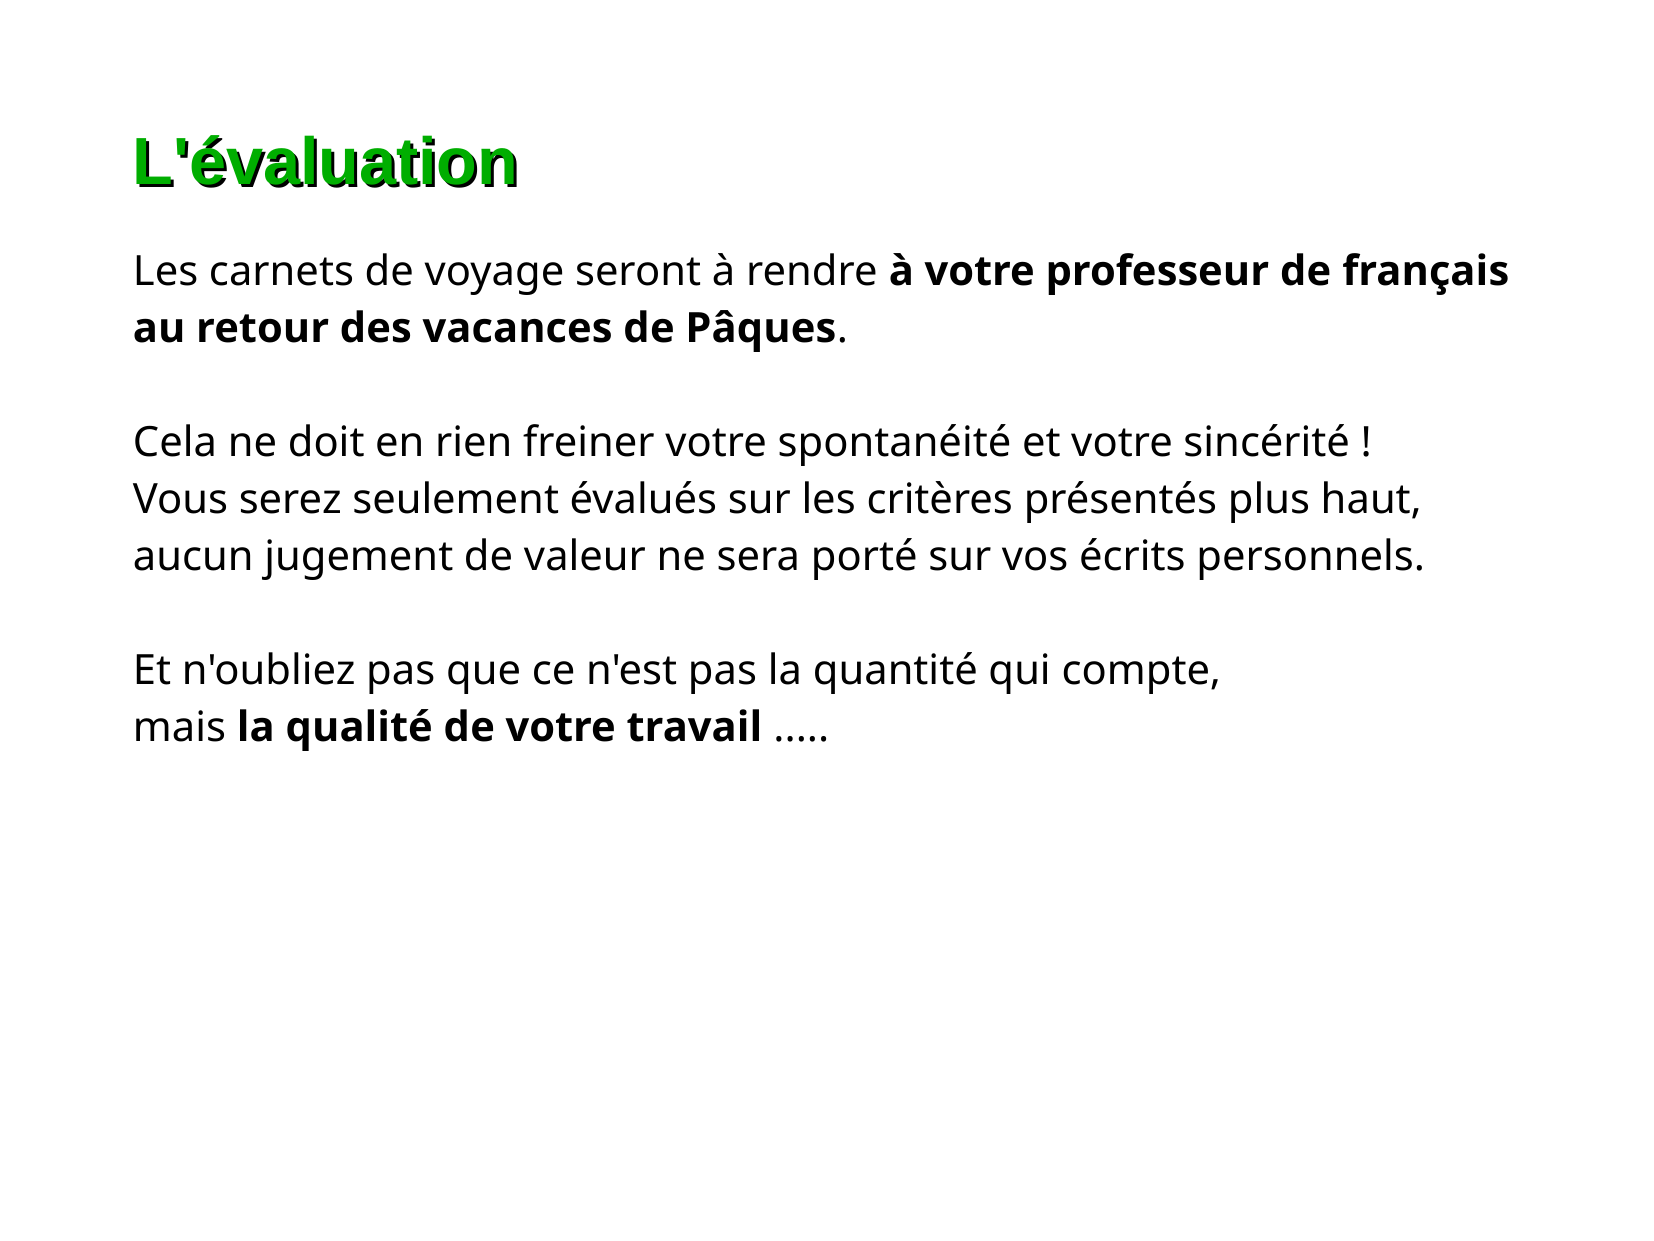

L'évaluation
Les carnets de voyage seront à rendre à votre professeur de français
au retour des vacances de Pâques.
Cela ne doit en rien freiner votre spontanéité et votre sincérité !
Vous serez seulement évalués sur les critères présentés plus haut,
aucun jugement de valeur ne sera porté sur vos écrits personnels.
Et n'oubliez pas que ce n'est pas la quantité qui compte,
mais la qualité de votre travail .....